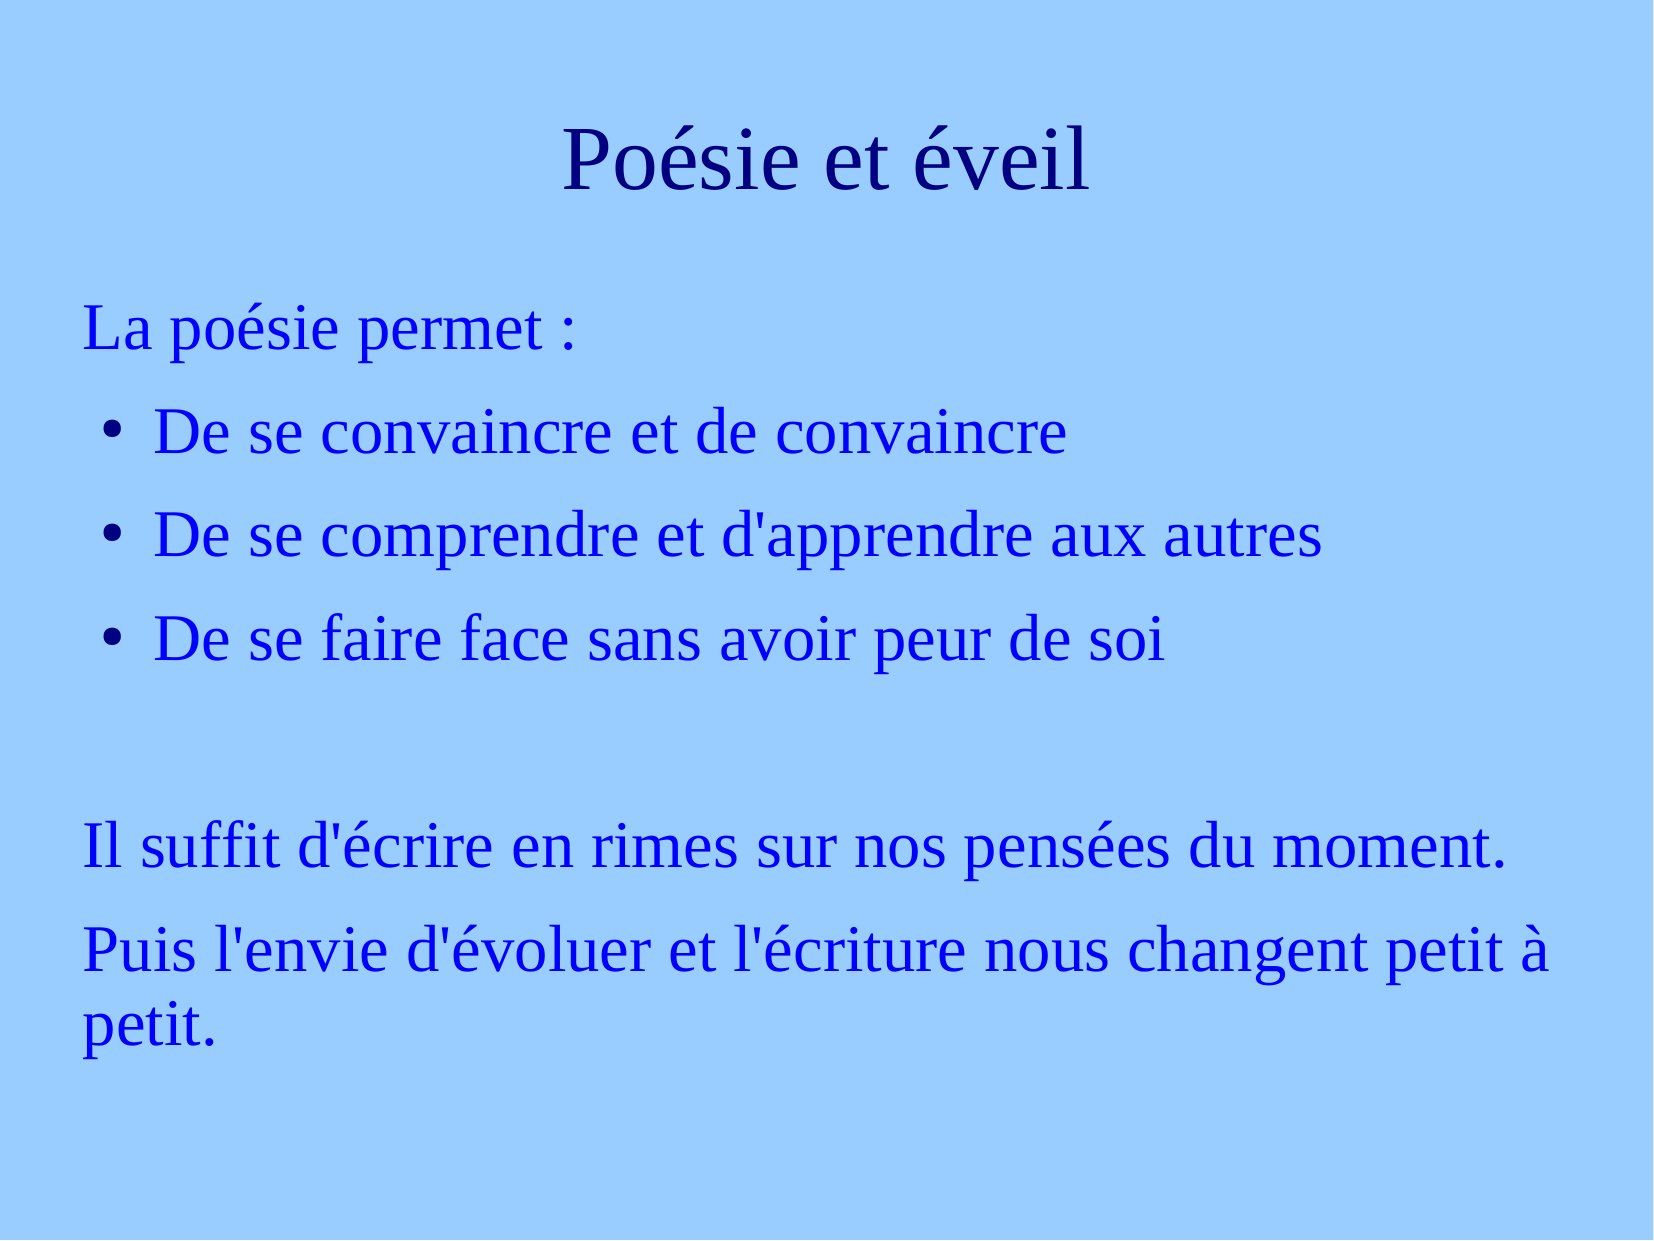

# Poésie et éveil
La poésie permet :
De se convaincre et de convaincre
De se comprendre et d'apprendre aux autres
De se faire face sans avoir peur de soi
Il suffit d'écrire en rimes sur nos pensées du moment.
Puis l'envie d'évoluer et l'écriture nous changent petit à petit.